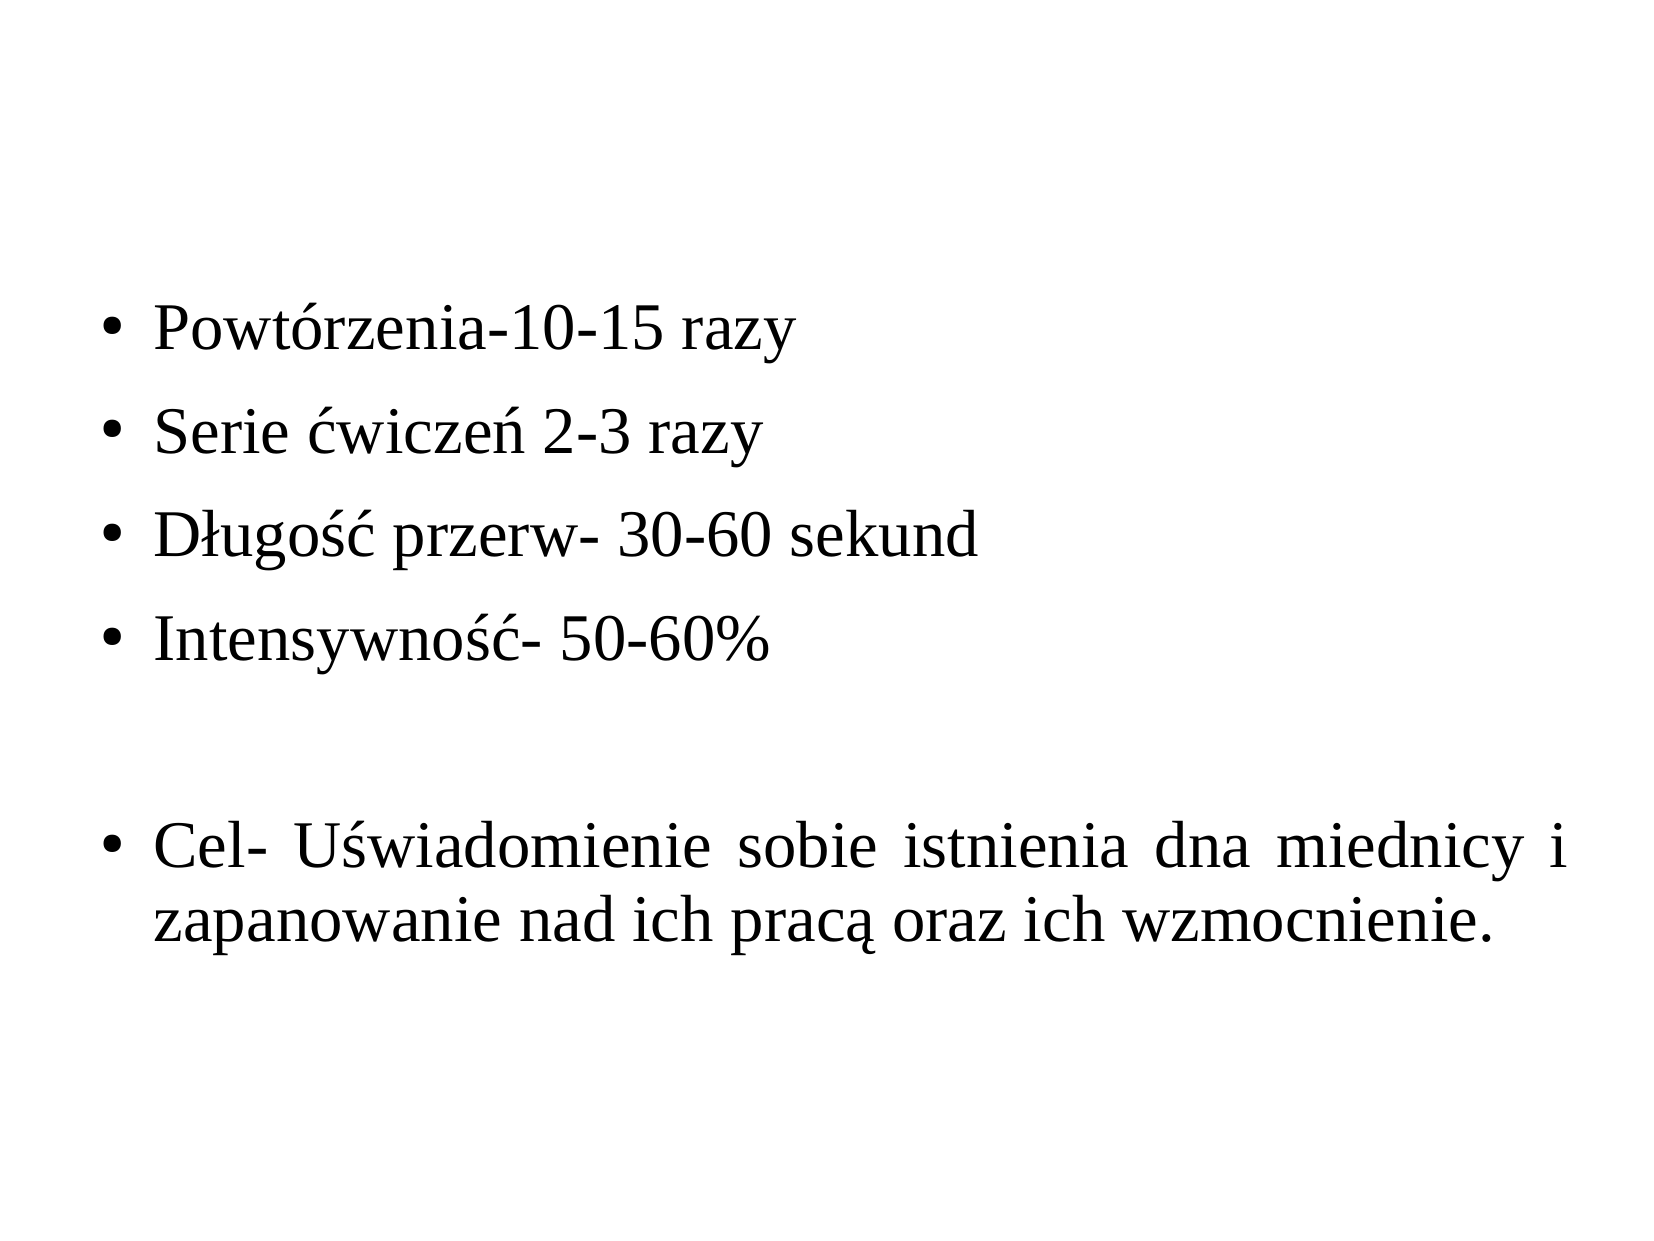

#
Powtórzenia-10-15 razy
Serie ćwiczeń 2-3 razy
Długość przerw- 30-60 sekund
Intensywność- 50-60%
Cel- Uświadomienie sobie istnienia dna miednicy i zapanowanie nad ich pracą oraz ich wzmocnienie.